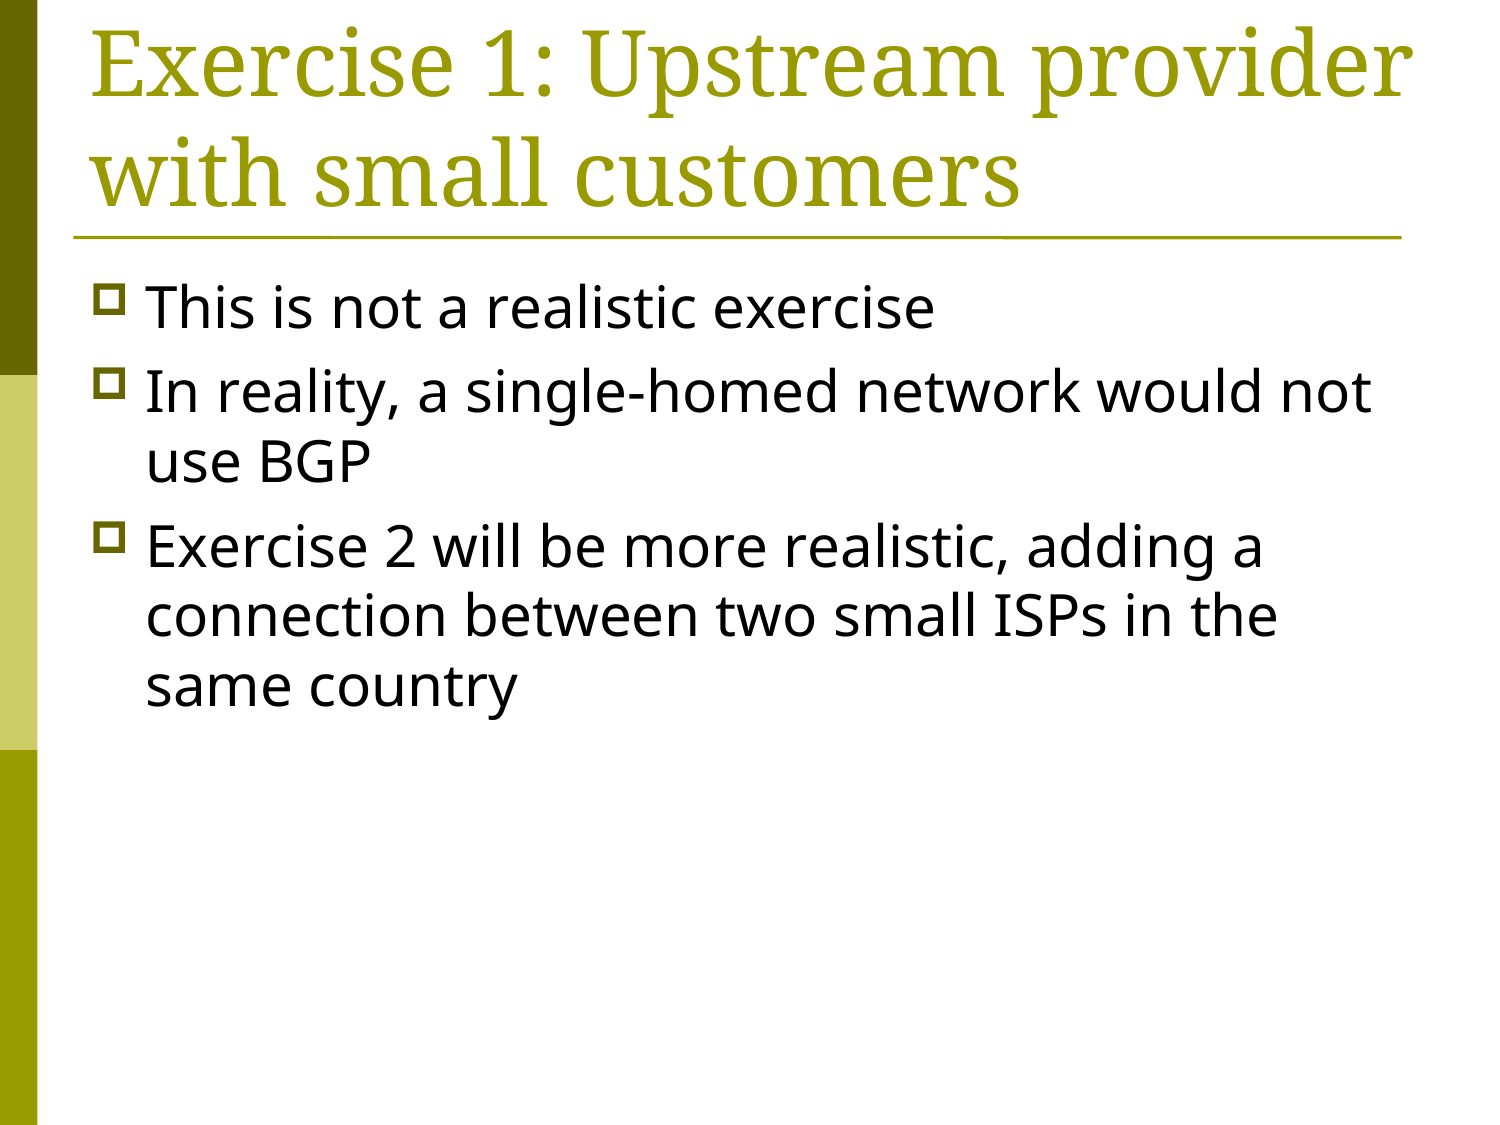

# Exercise 1: Upstream provider with small customers
This is not a realistic exercise
In reality, a single-homed network would not use BGP
Exercise 2 will be more realistic, adding a connection between two small ISPs in the same country